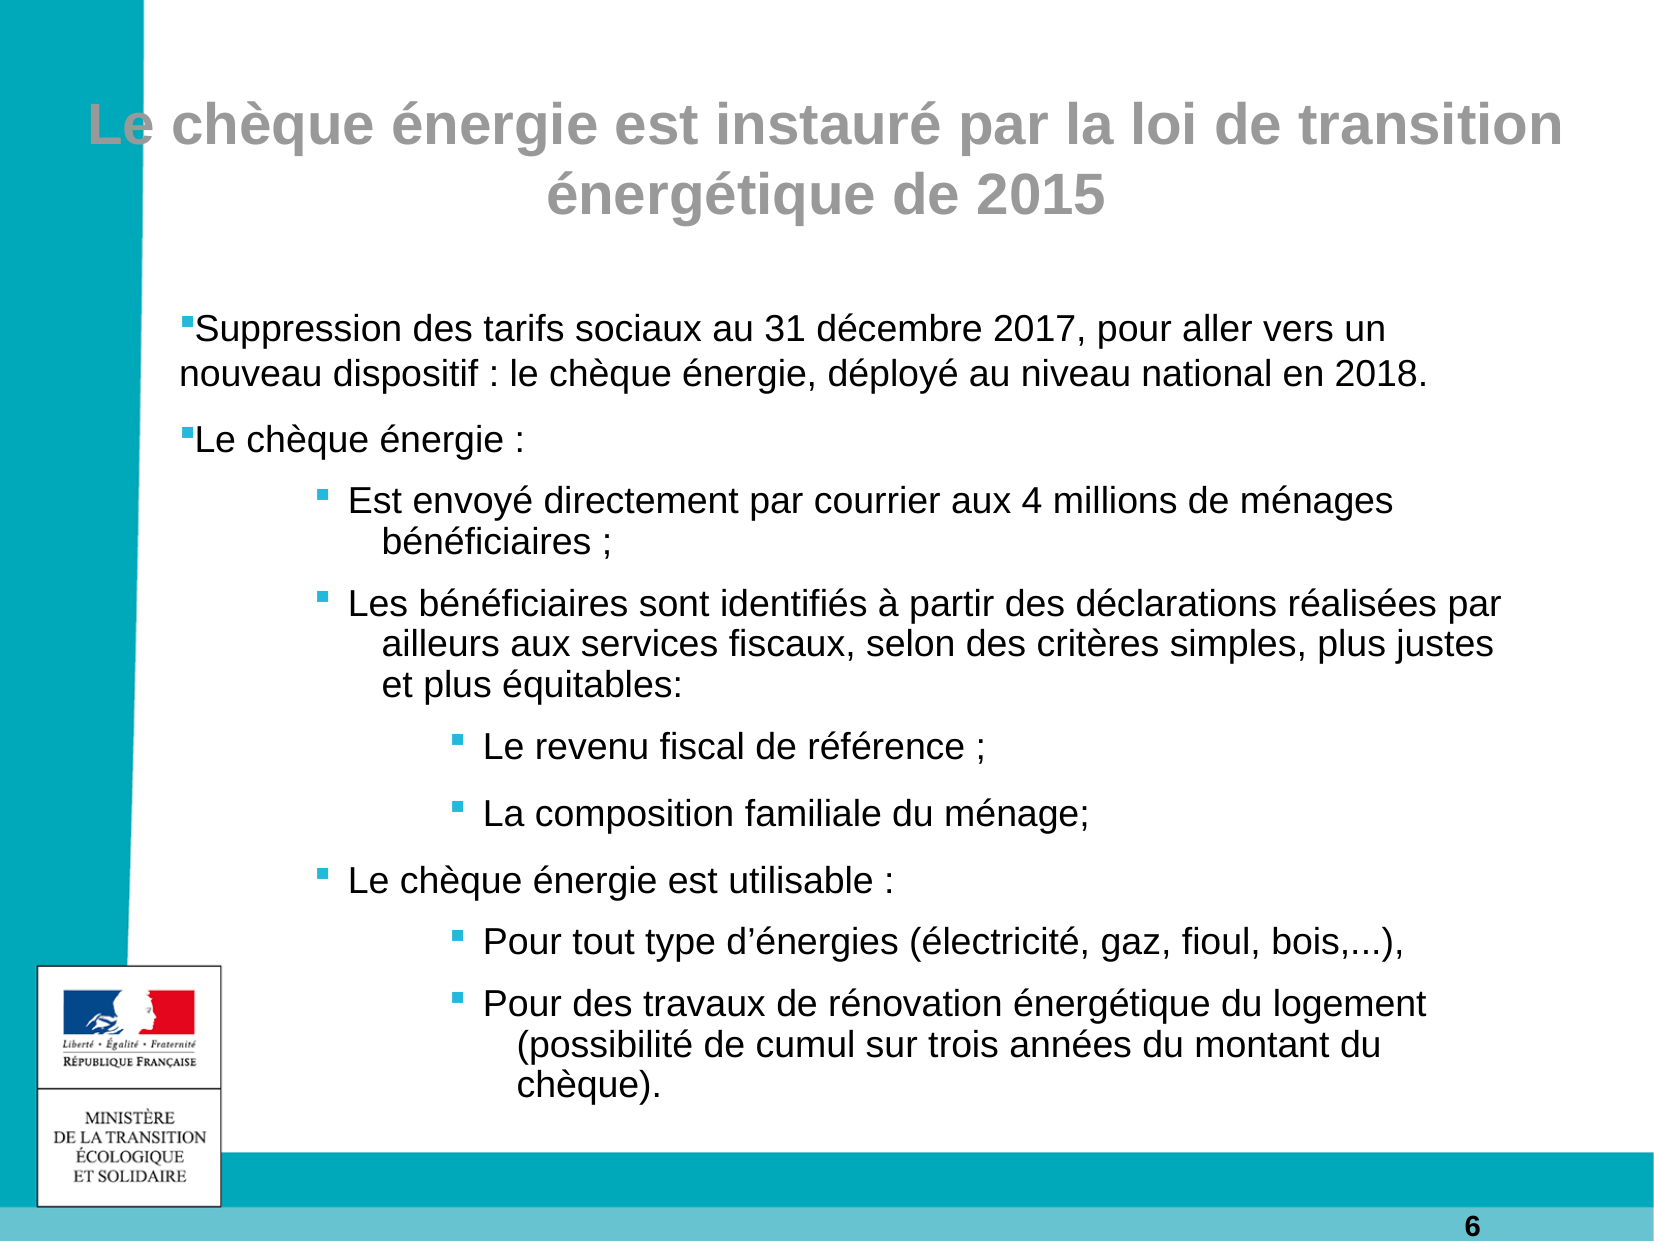

# Le chèque énergie est instauré par la loi de transition énergétique de 2015
Suppression des tarifs sociaux au 31 décembre 2017, pour aller vers un nouveau dispositif : le chèque énergie, déployé au niveau national en 2018.
Le chèque énergie :
Est envoyé directement par courrier aux 4 millions de ménages bénéficiaires ;
Les bénéficiaires sont identifiés à partir des déclarations réalisées par ailleurs aux services fiscaux, selon des critères simples, plus justes et plus équitables:
Le revenu fiscal de référence ;
La composition familiale du ménage;
Le chèque énergie est utilisable :
Pour tout type d’énergies (électricité, gaz, fioul, bois,...),
Pour des travaux de rénovation énergétique du logement (possibilité de cumul sur trois années du montant du chèque).